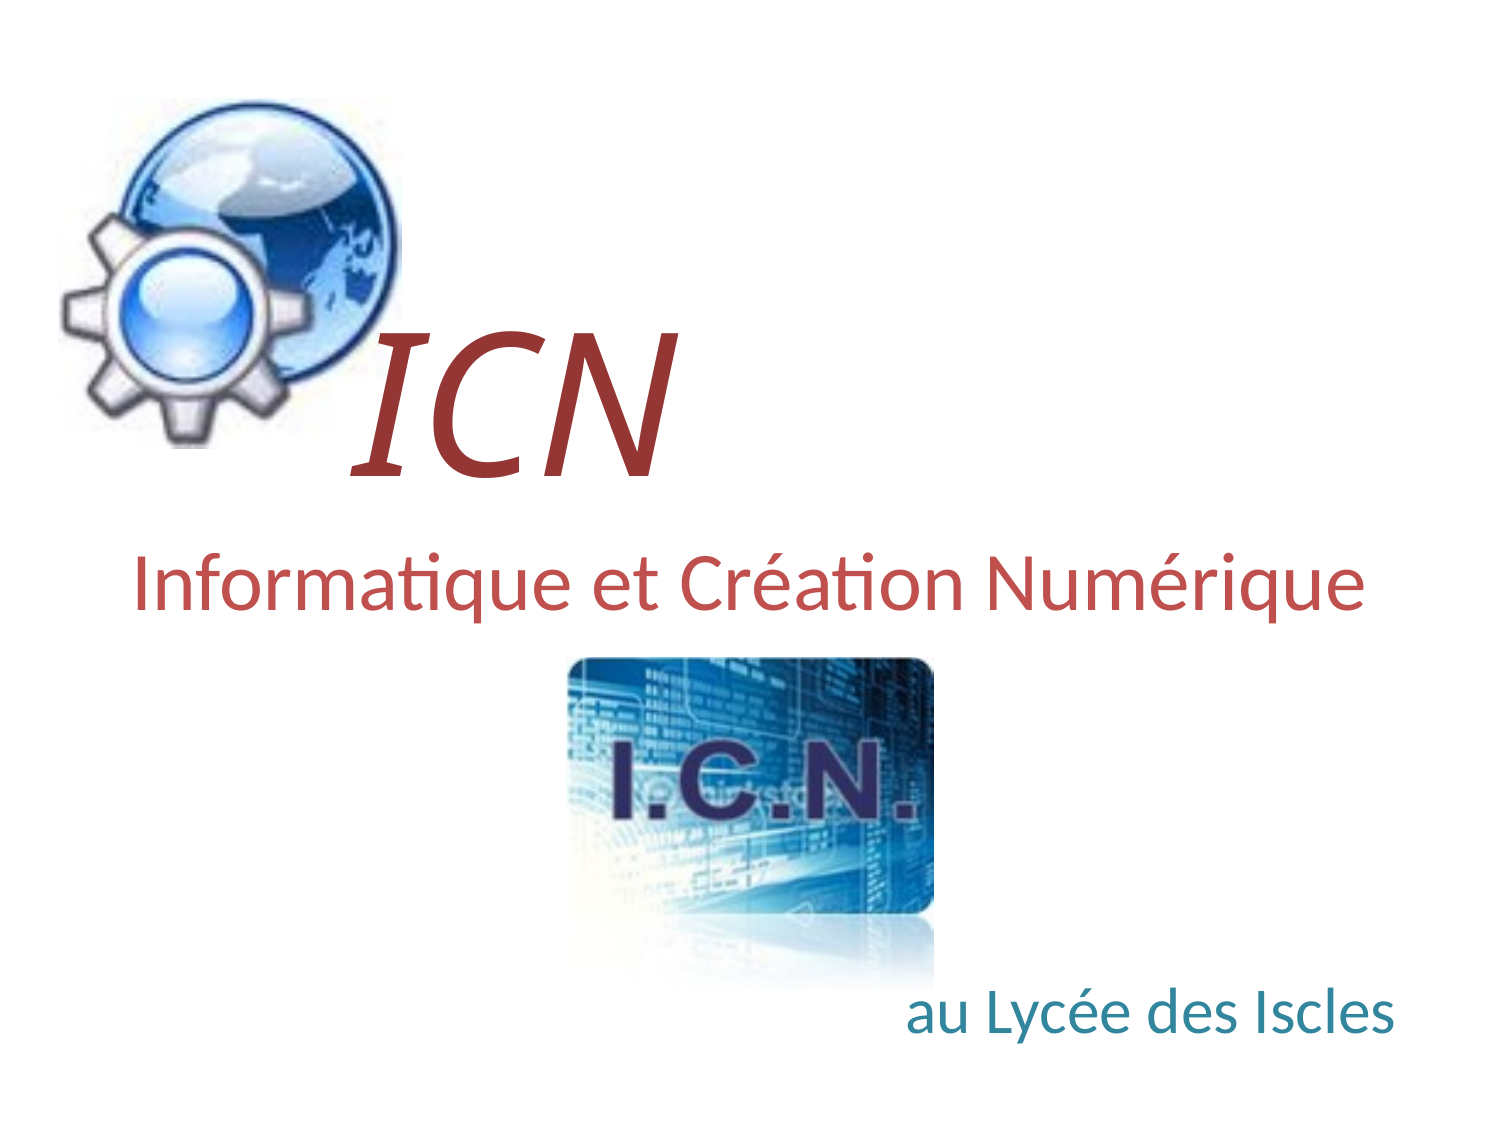

ICN
# Informatique et Création Numérique
au Lycée des Iscles